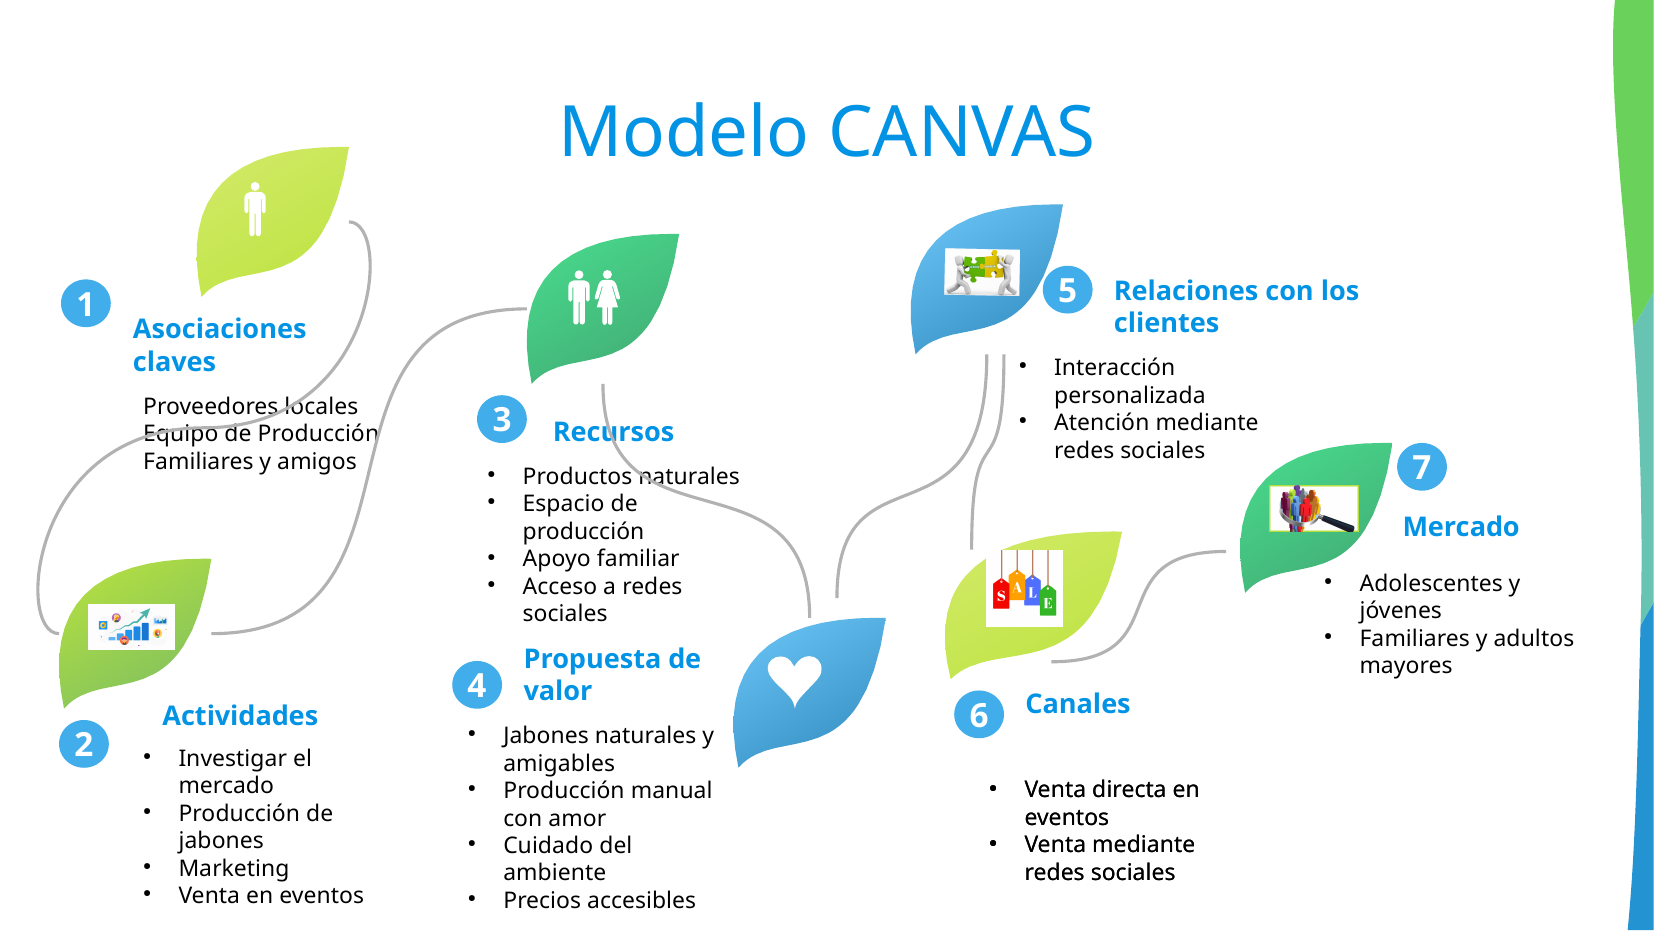

Modelo CANVAS
5
Relaciones con los clientes
1
Asociaciones claves
Interacción personalizada
Atención mediante redes sociales
Proveedores locales
Equipo de Producción
Familiares y amigos
3
Recursos
7
Productos naturales
Espacio de producción
Apoyo familiar
Acceso a redes sociales
Mercado
Adolescentes y jóvenes
Familiares y adultos mayores
Propuesta de valor
4
Canales
6
Actividades
Jabones naturales y amigables
Producción manual con amor
Cuidado del ambiente
Precios accesibles
2
Investigar el mercado
Producción de jabones
Marketing
Venta en eventos
Venta directa en eventos
Venta mediante redes sociales
Venta directa en eventos
Venta mediante redes sociales